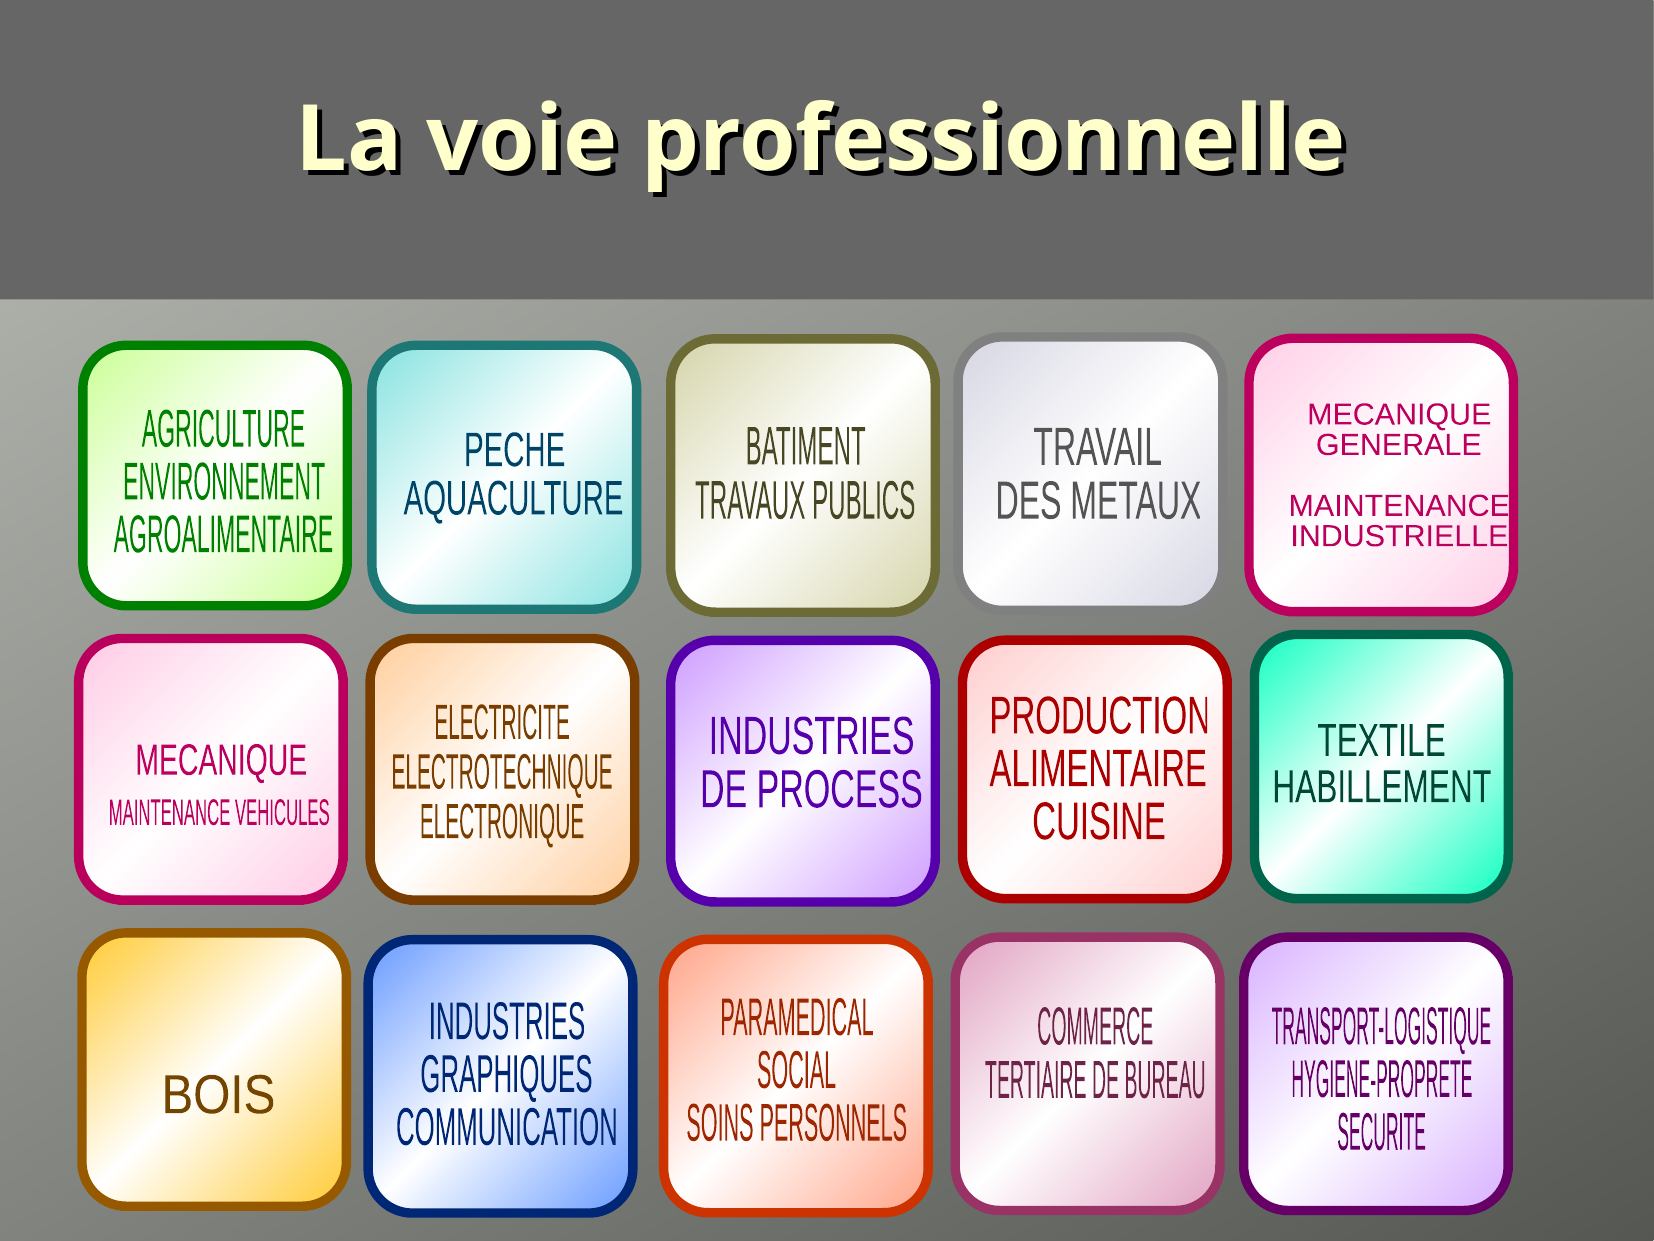

Voie professionnelle: BAC PRO et CAP
La voie professionnelle
MECANIQUE
GENERALE
MAINTENANCE
INDUSTRIELLE
AGRICULTURE
ENVIRONNEMENT
AGROALIMENTAIRE
BATIMENT
TRAVAUX PUBLICS
TRAVAIL
DES METAUX
PECHE
AQUACULTURE
PRODUCTION
ALIMENTAIRE
CUISINE
ELECTRICITE
ELECTROTECHNIQUE
ELECTRONIQUE
INDUSTRIES
DE PROCESS
TEXTILE
HABILLEMENT
MECANIQUE
MAINTENANCE VEHICULES
PARAMEDICAL
SOCIAL
SOINS PERSONNELS
INDUSTRIES
GRAPHIQUES
COMMUNICATION
COMMERCE
TERTIAIRE DE BUREAU
TRANSPORT-LOGISTIQUE
HYGIENE-PROPRETE
SECURITE
BOIS